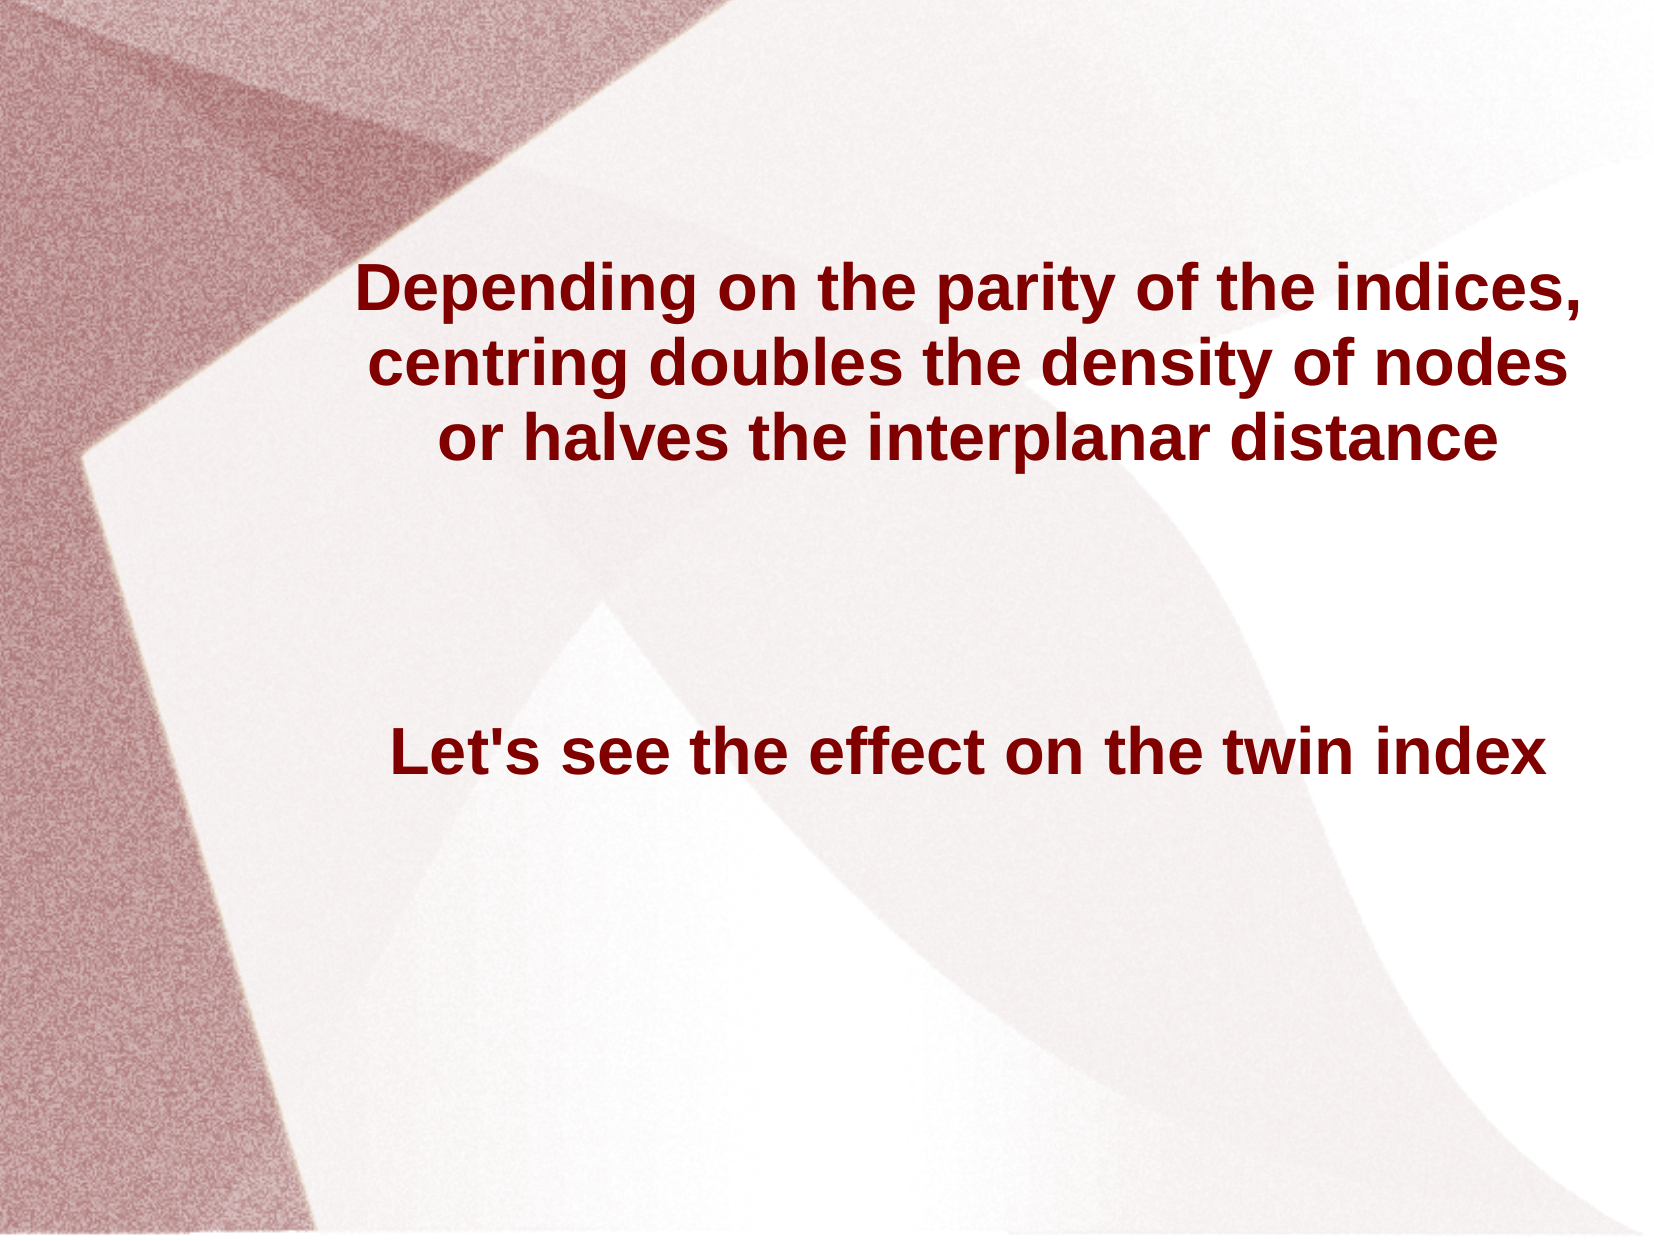

# Depending on the parity of the indices, centring doubles the density of nodes or halves the interplanar distance
Let's see the effect on the twin index